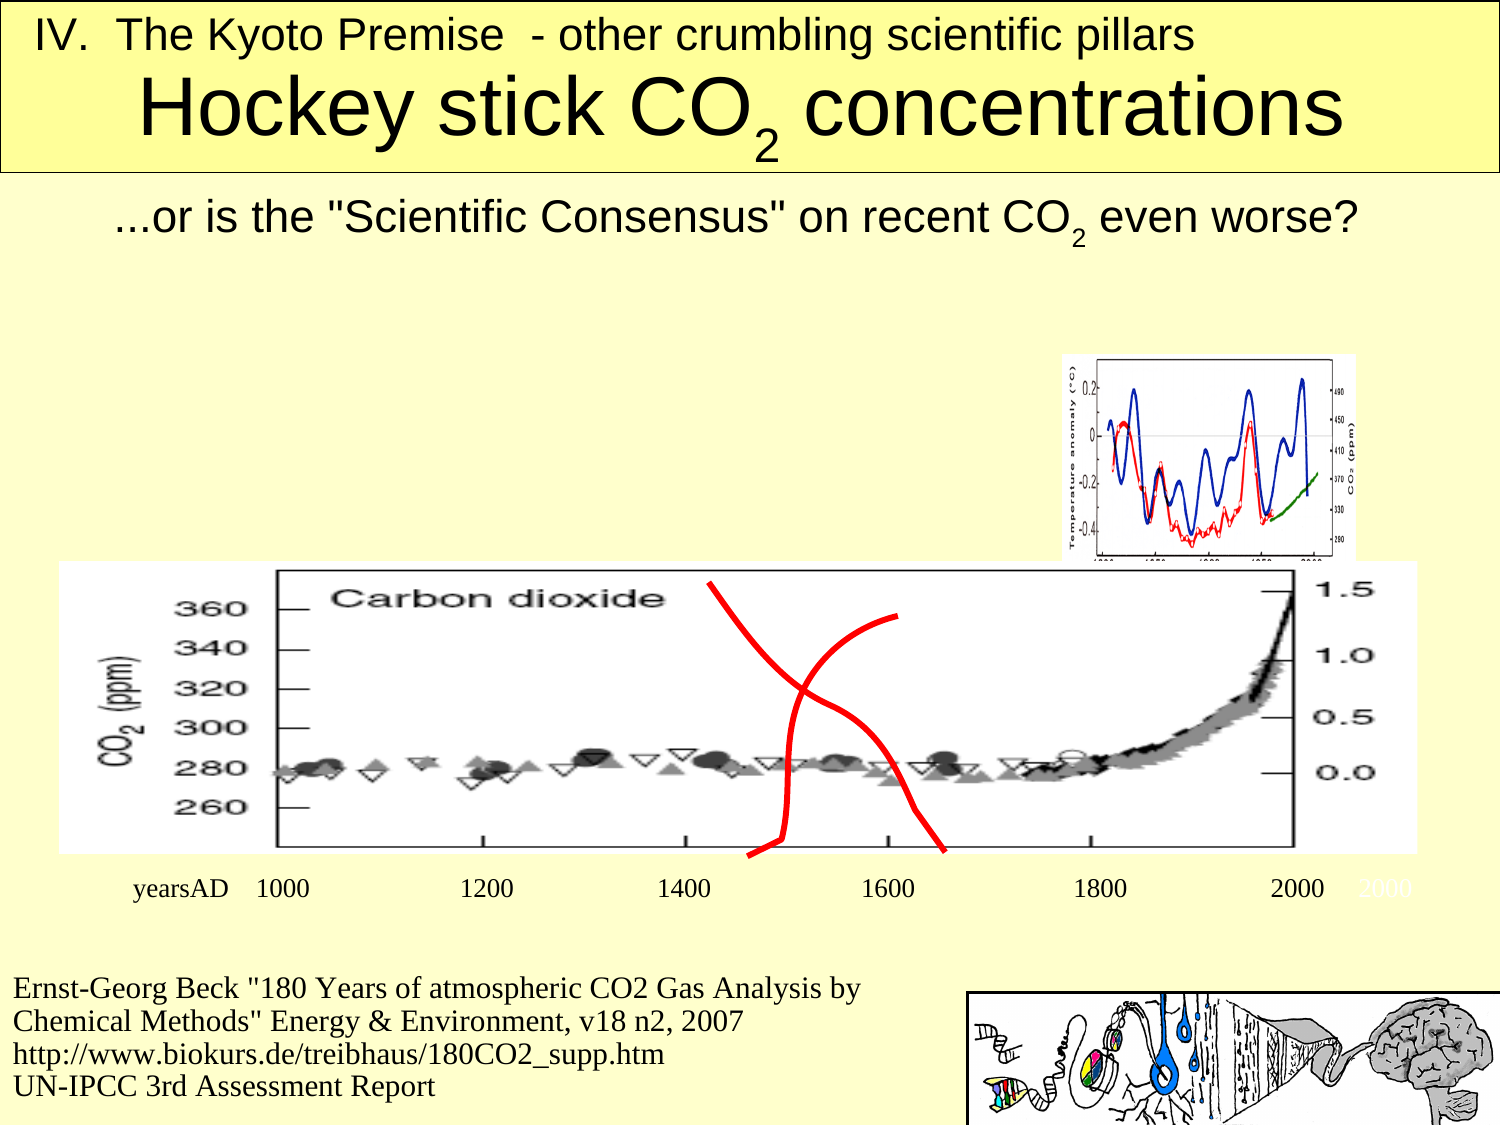

# IV. The Kyoto Premise - other crumbling scientific pillars Hockey stick CO2 concentrations
...or is the "Scientific Consensus" on recent CO2 even worse?
yearsAD 1000 	 1200	 1400 	 1600	 1800	 2000 2000
Ernst-Georg Beck "180 Years of atmospheric CO2 Gas Analysis by Chemical Methods" Energy & Environment, v18 n2, 2007 http://www.biokurs.de/treibhaus/180CO2_supp.htm
UN-IPCC 3rd Assessment Report